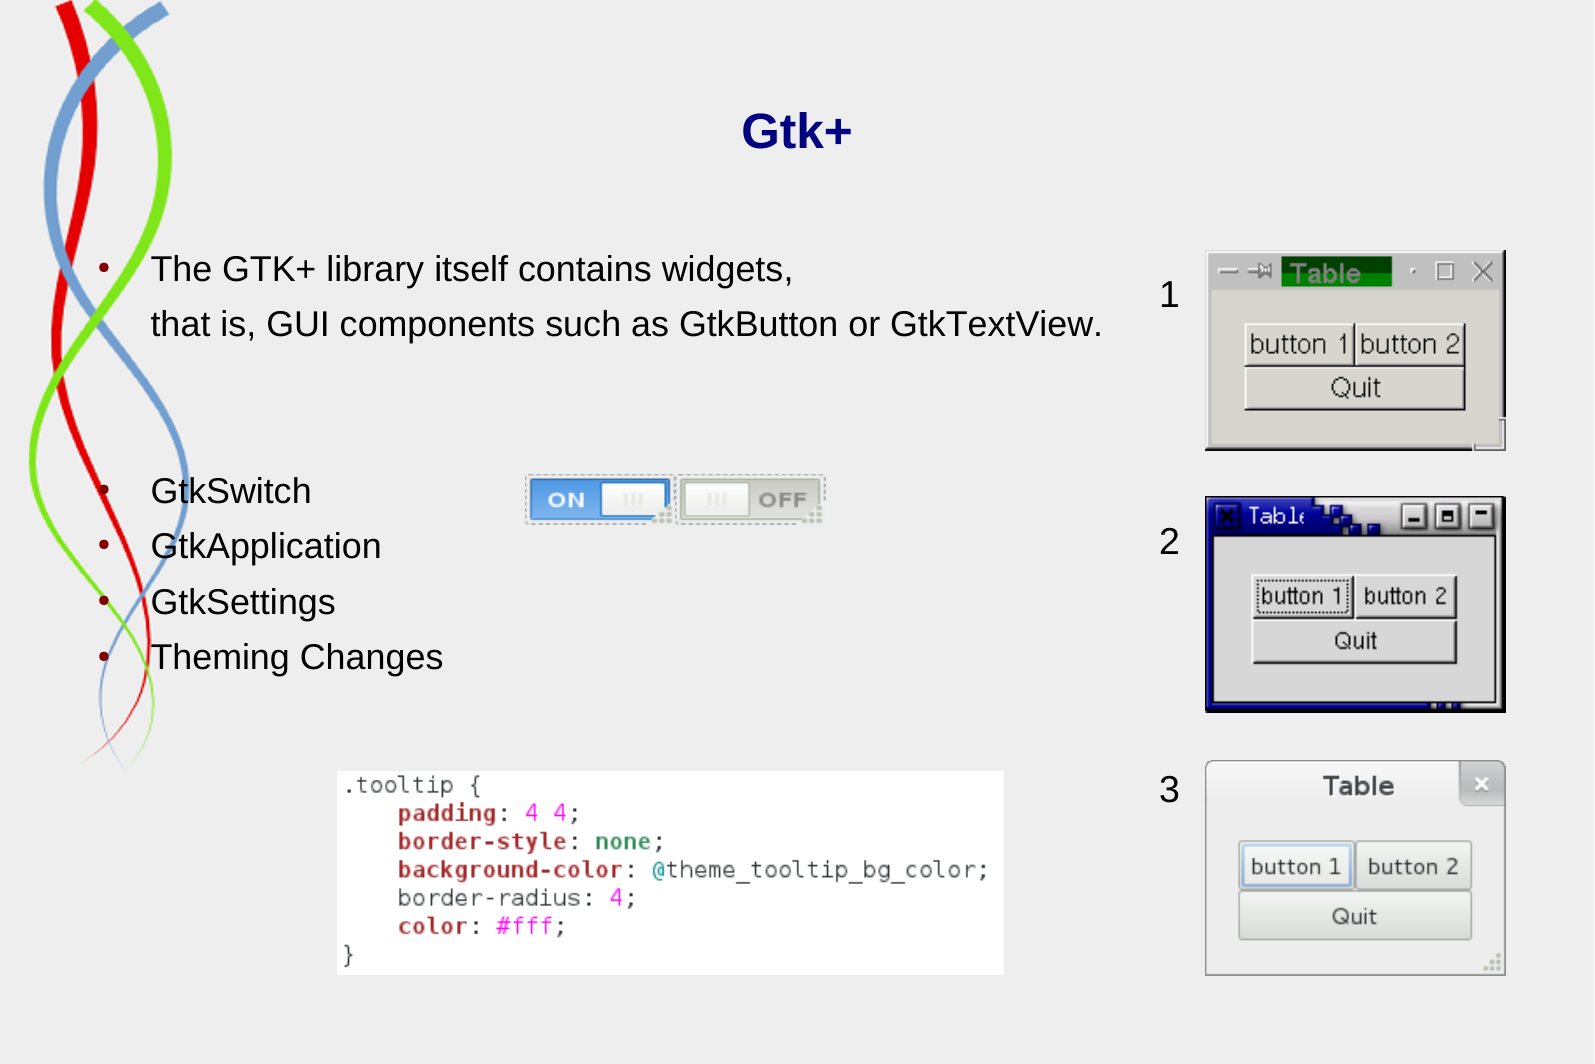

# Gtk+
The GTK+ library itself contains widgets,
that is, GUI components such as GtkButton or GtkTextView.
GtkSwitch
GtkApplication
GtkSettings
Theming Changes
| 1 |
| --- |
| 2 |
| 3 |